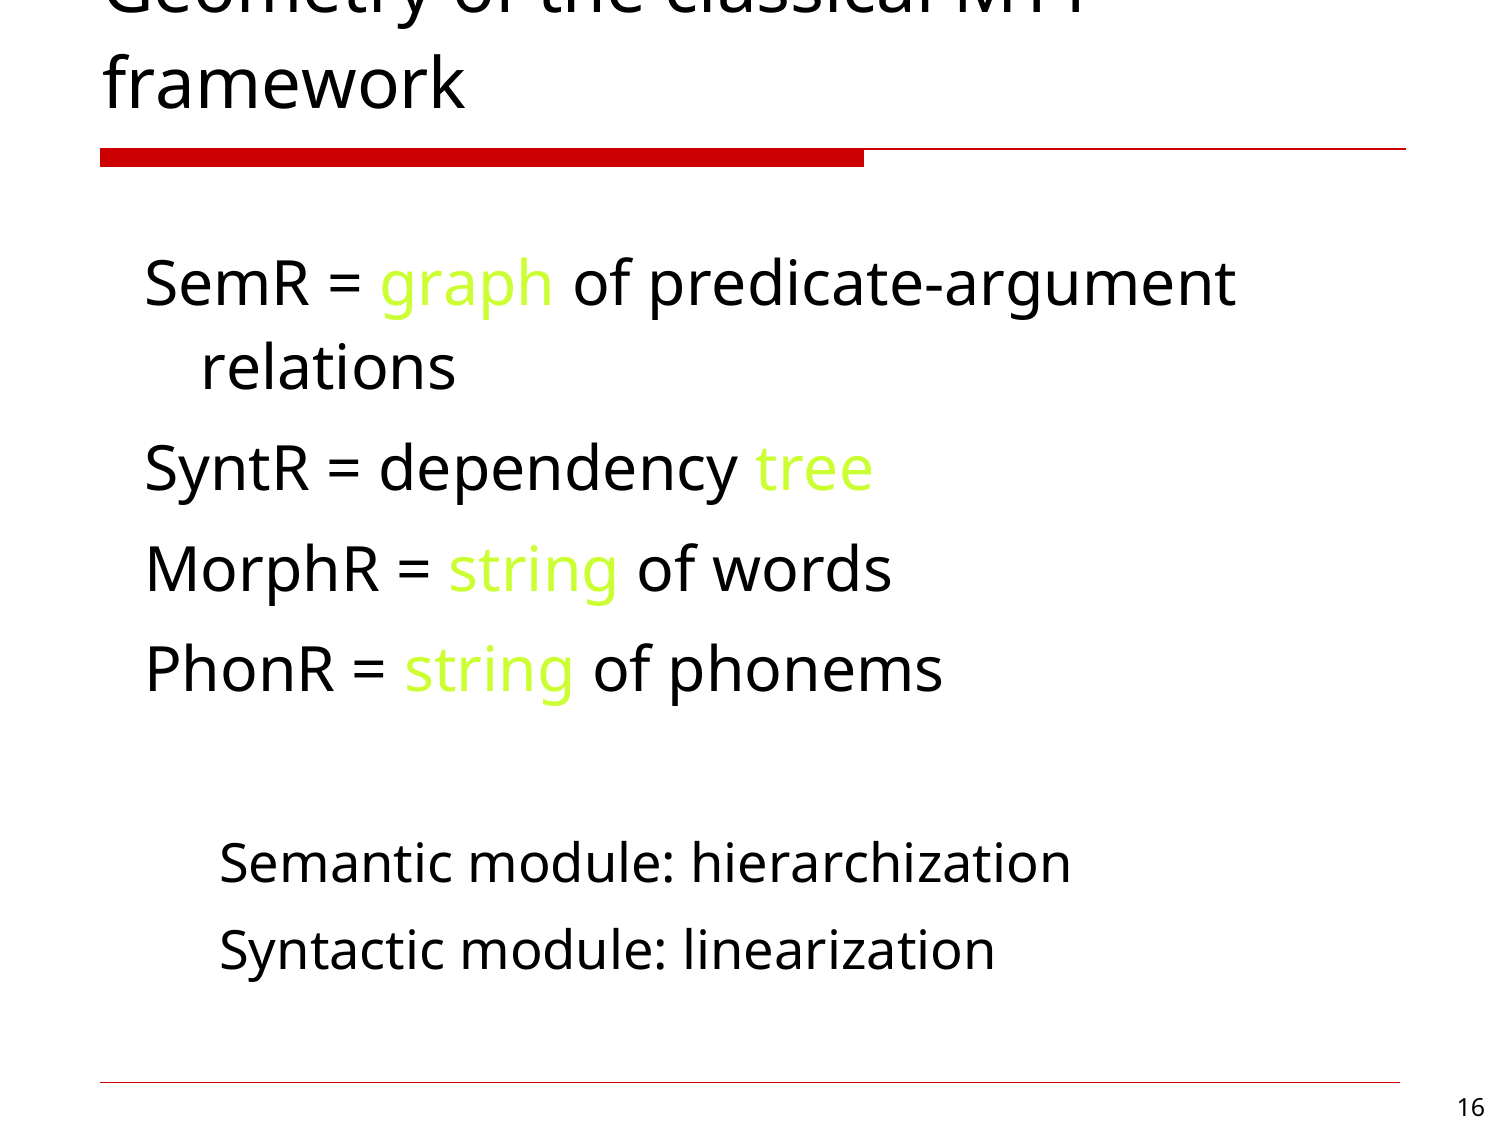

# Geometry of the classical MTT framework
SemR = graph of predicate-argument relations
SyntR = dependency tree
MorphR = string of words
PhonR = string of phonems
Semantic module: hierarchization
Syntactic module: linearization
16